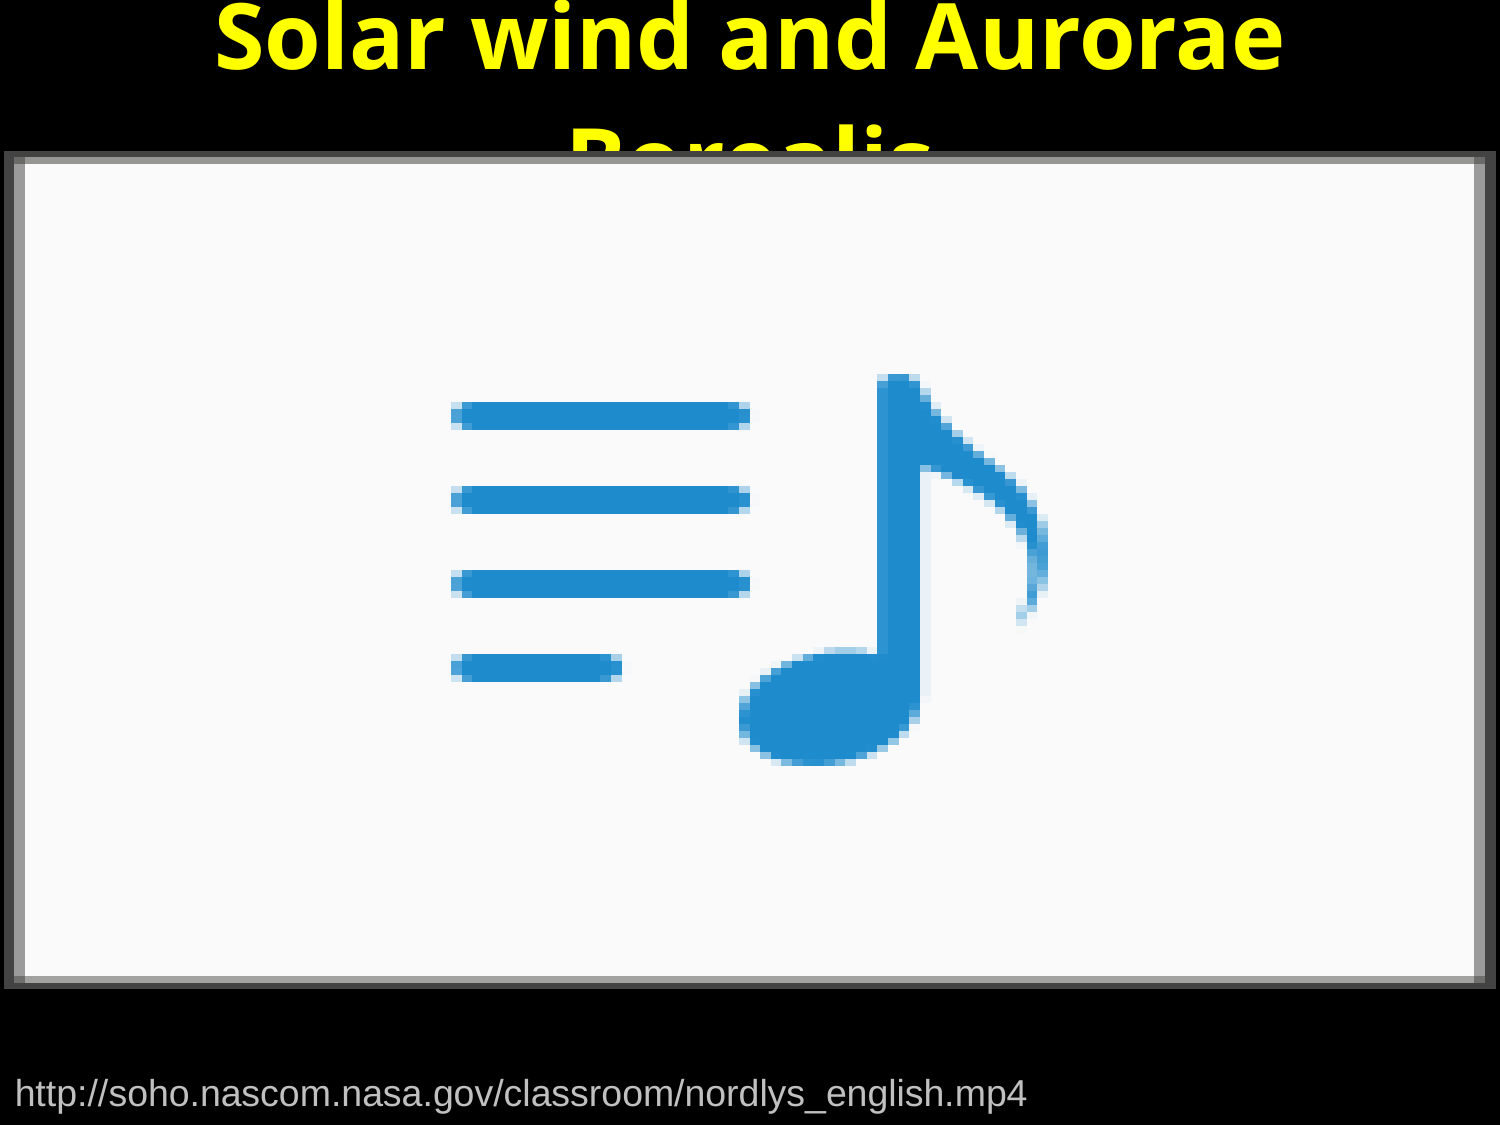

# Solar wind and Aurorae Borealis
http://soho.nascom.nasa.gov/classroom/nordlys_english.mp4